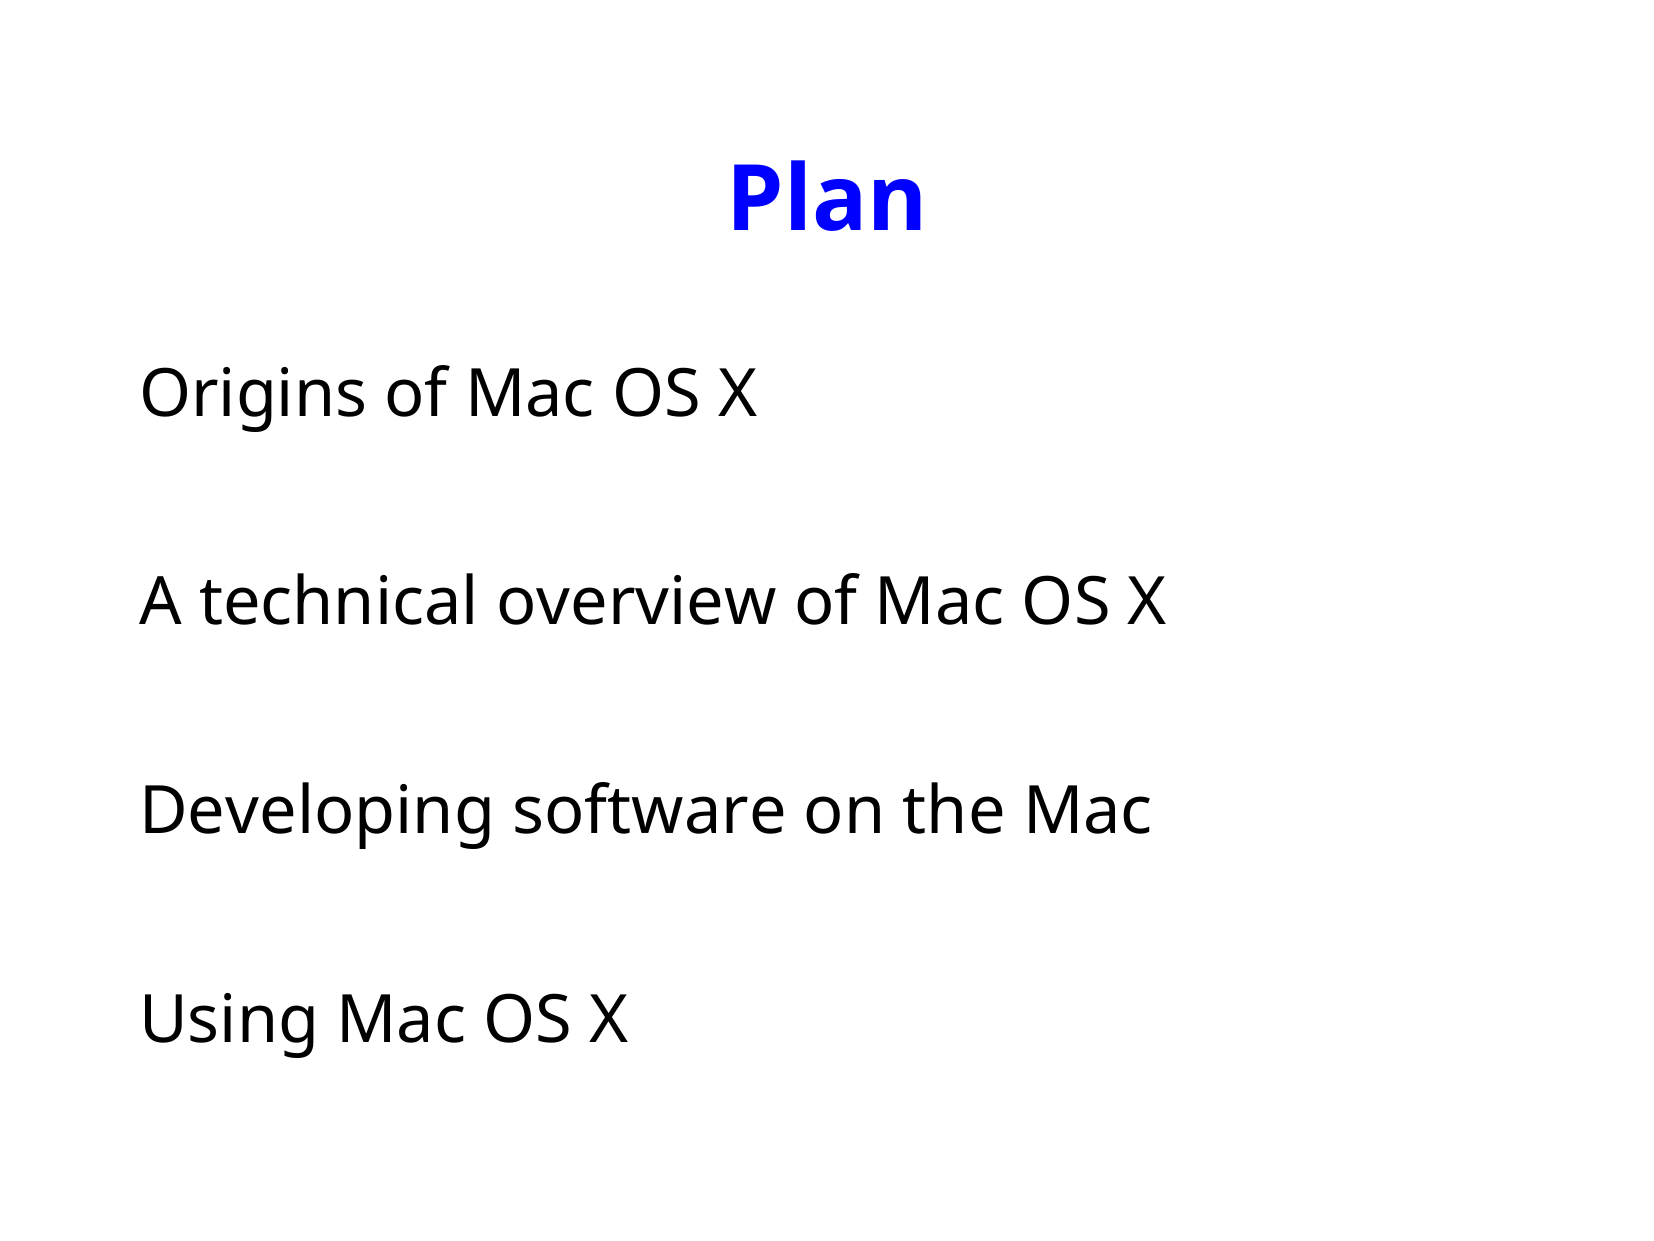

# Plan
Origins of Mac OS X
A technical overview of Mac OS X
Developing software on the Mac
Using Mac OS X